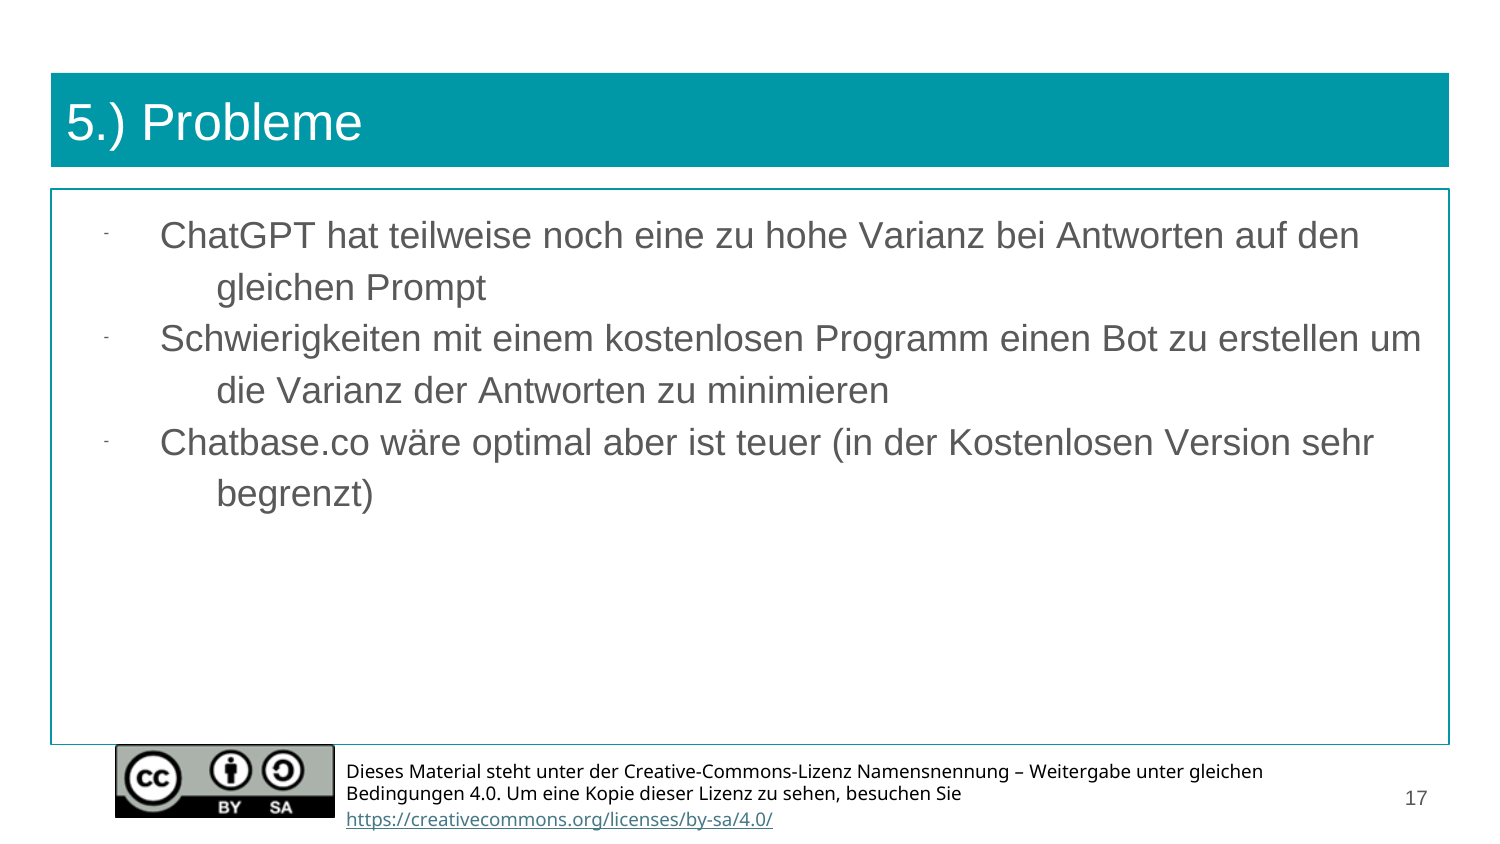

# 5.) Probleme
ChatGPT hat teilweise noch eine zu hohe Varianz bei Antworten auf den gleichen Prompt
Schwierigkeiten mit einem kostenlosen Programm einen Bot zu erstellen um die Varianz der Antworten zu minimieren
Chatbase.co wäre optimal aber ist teuer (in der Kostenlosen Version sehr begrenzt)
Dieses Material steht unter der Creative-Commons-Lizenz Namensnennung – Weitergabe unter gleichen Bedingungen 4.0. Um eine Kopie dieser Lizenz zu sehen, besuchen Siehttps://creativecommons.org/licenses/by-sa/4.0/